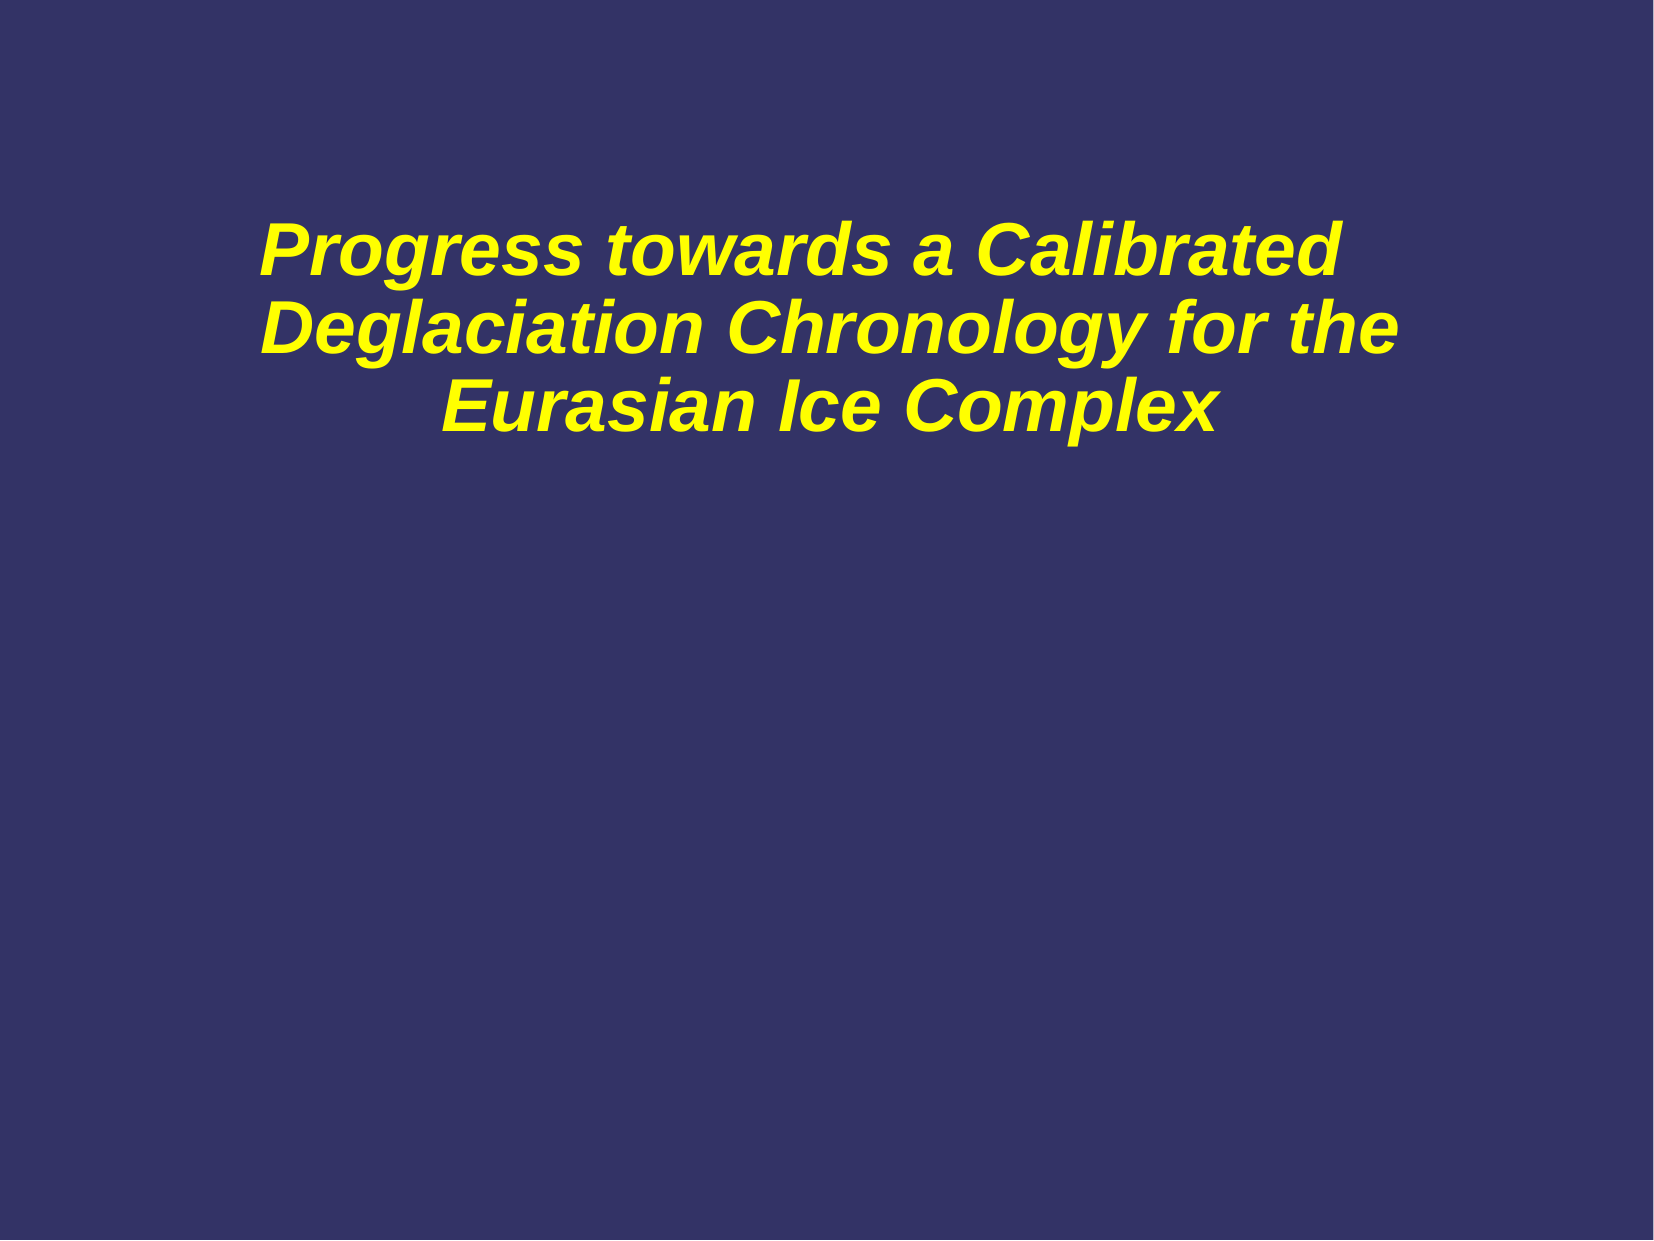

# Progress towards a Calibrated Deglaciation Chronology for the Eurasian Ice Complex